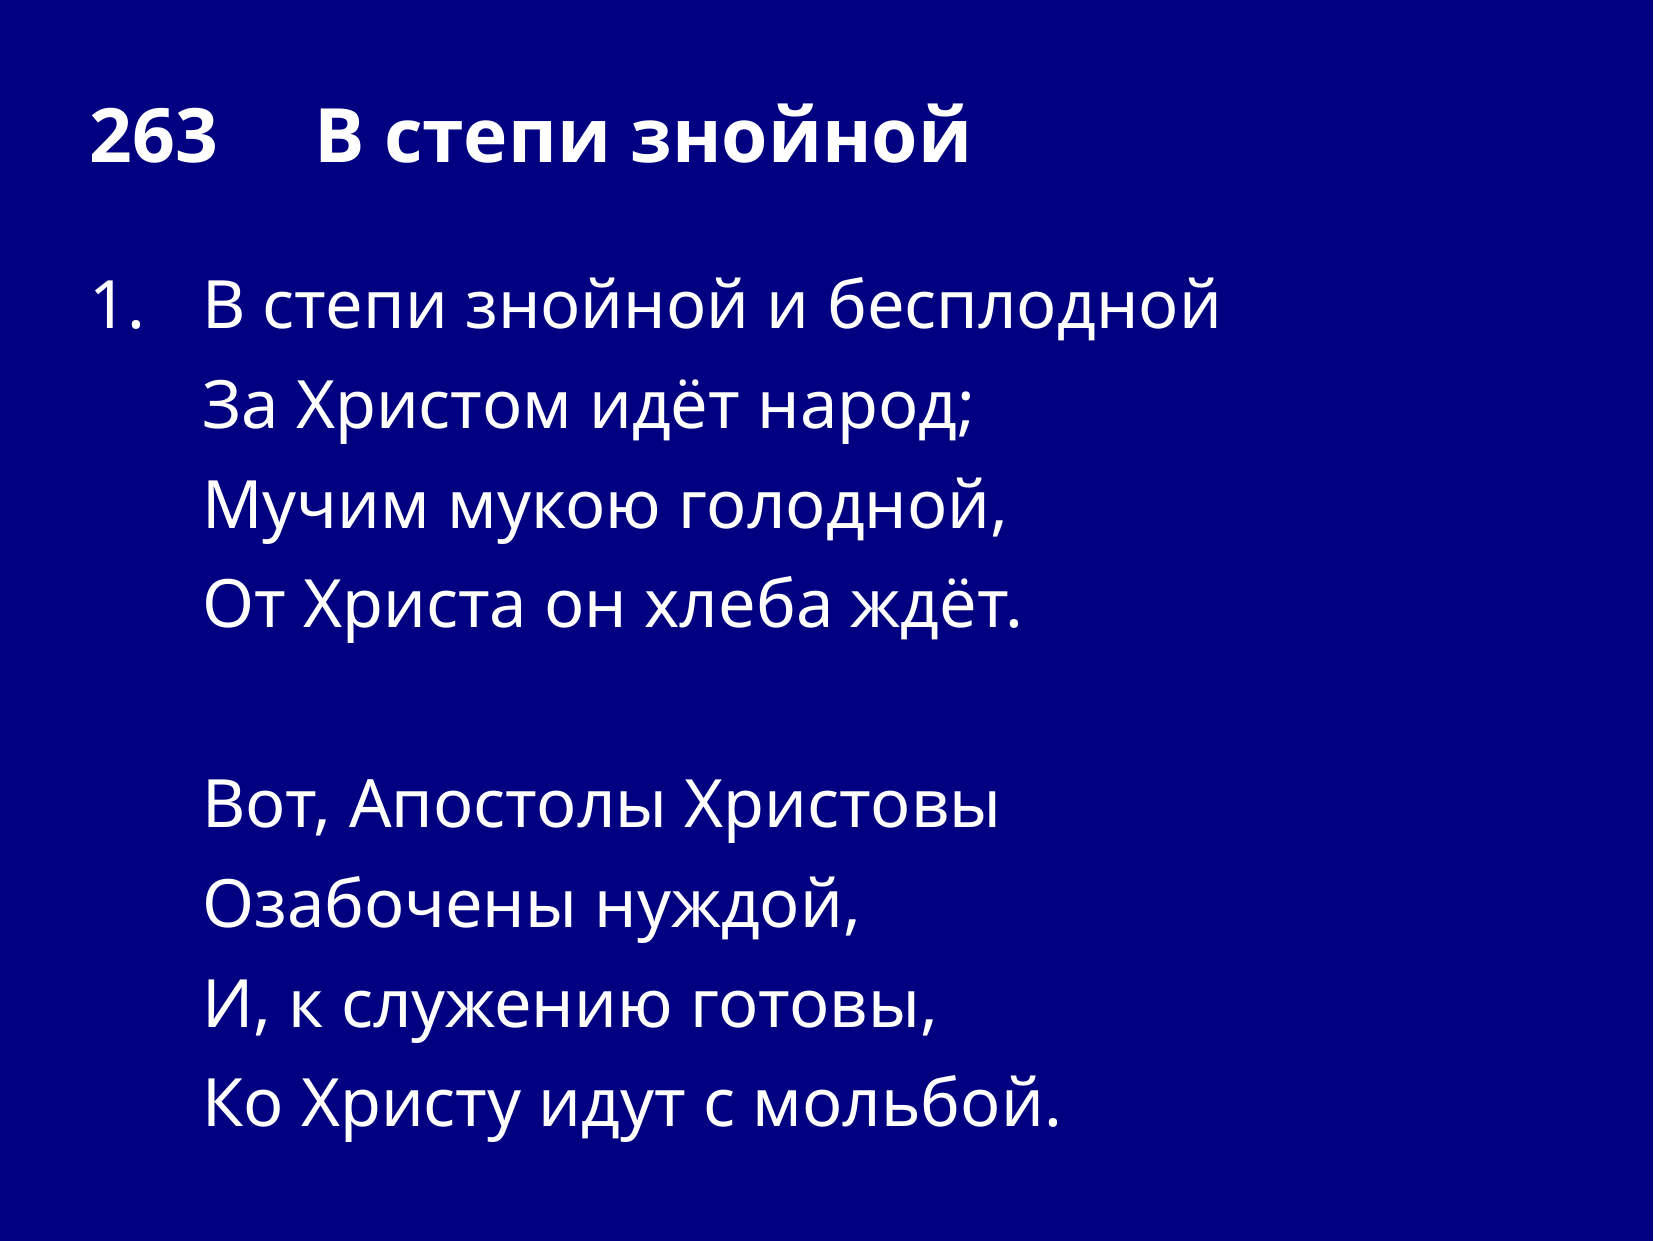

263	В степи знойной
1.	В степи знойной и бесплодной
	За Христом идёт народ;
	Мучим мукою голодной,
	От Христа он хлеба ждёт.
	Вот, Апостолы Христовы
	Озабочены нуждой,
	И, к служению готовы,
	Ко Христу идут с мольбой.